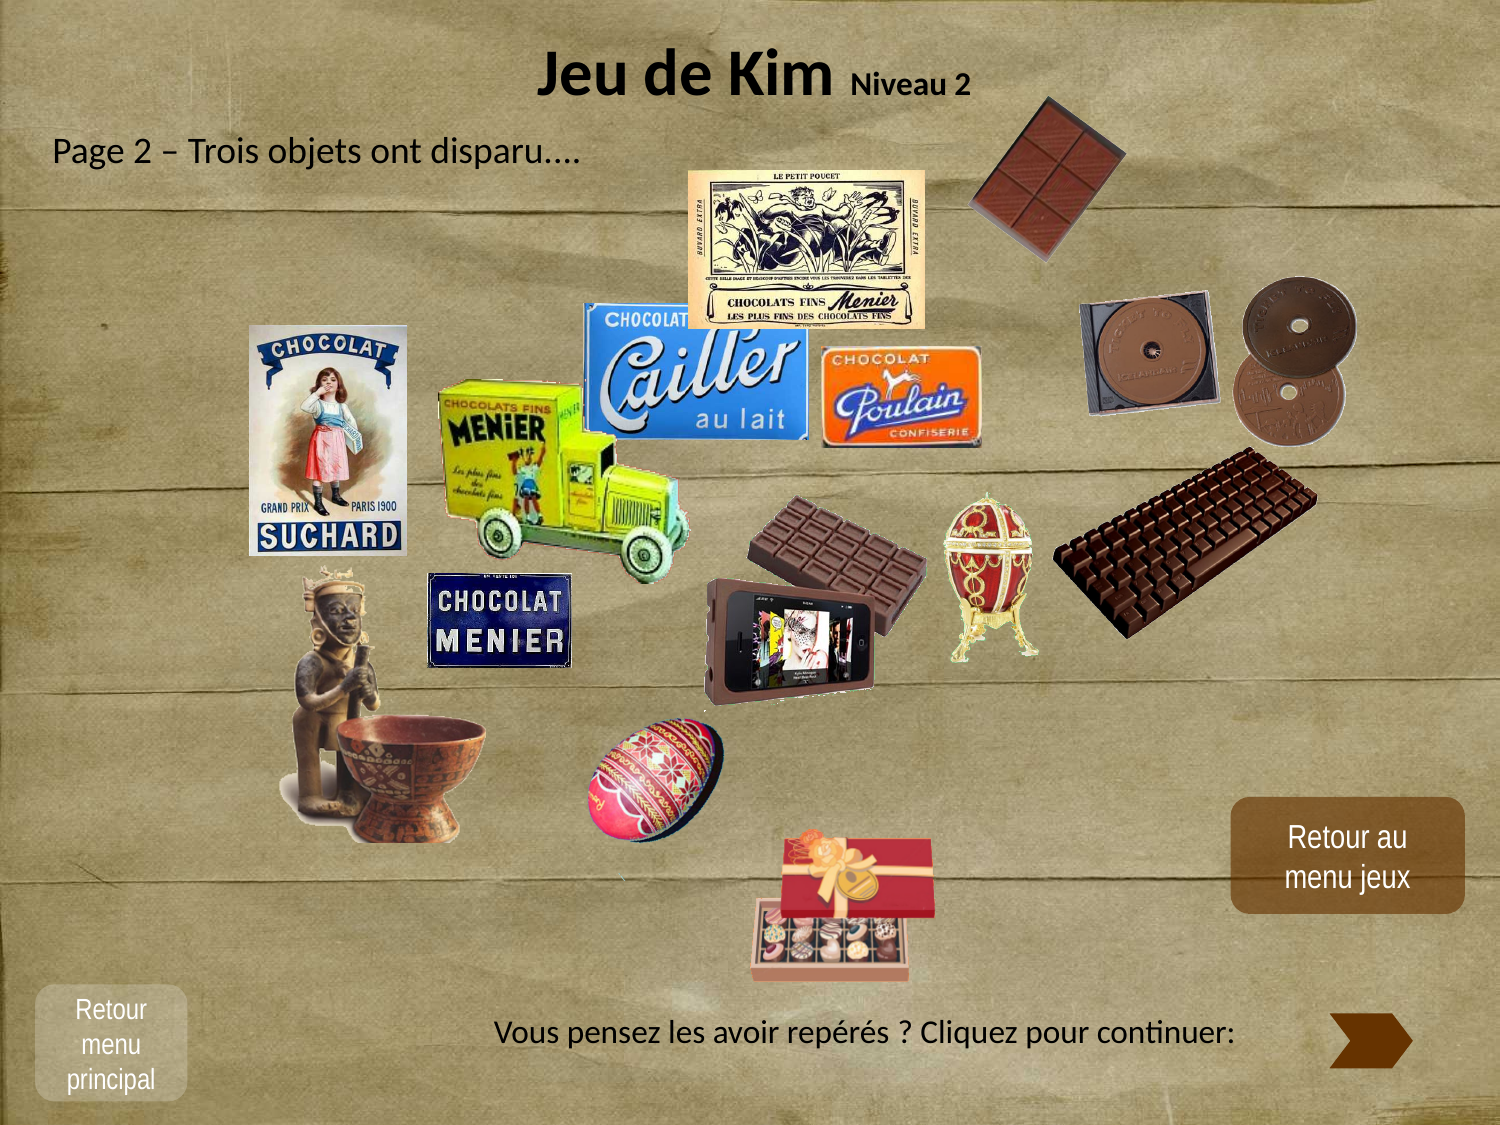

Jeu de Kim Niveau 2
#
Page 2 – Trois objets ont disparu....
Retour au menu jeux
Retour menu
principal
Vous pensez les avoir repérés ? Cliquez pour continuer: